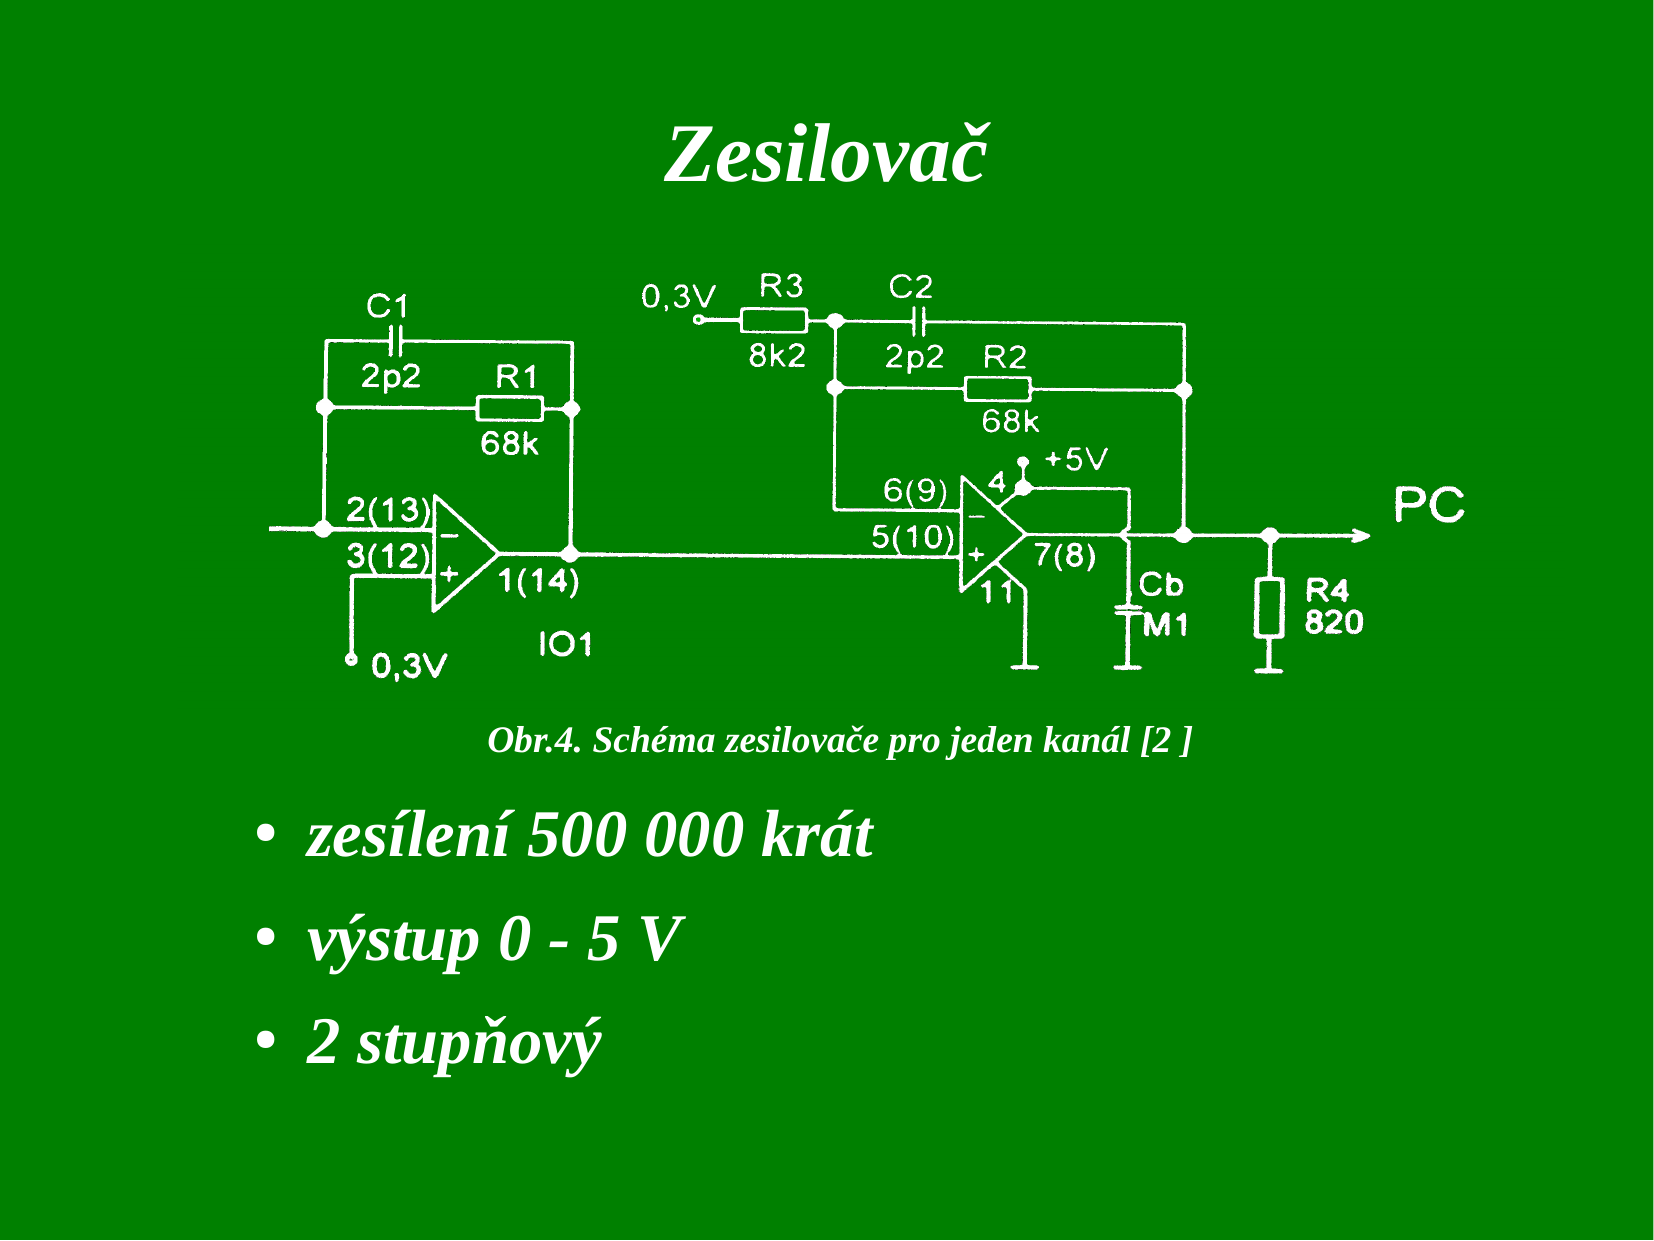

# Zesilovač
Obr.4. Schéma zesilovače pro jeden kanál [2 ]
zesílení 500 000 krát
výstup 0 - 5 V
2 stupňový